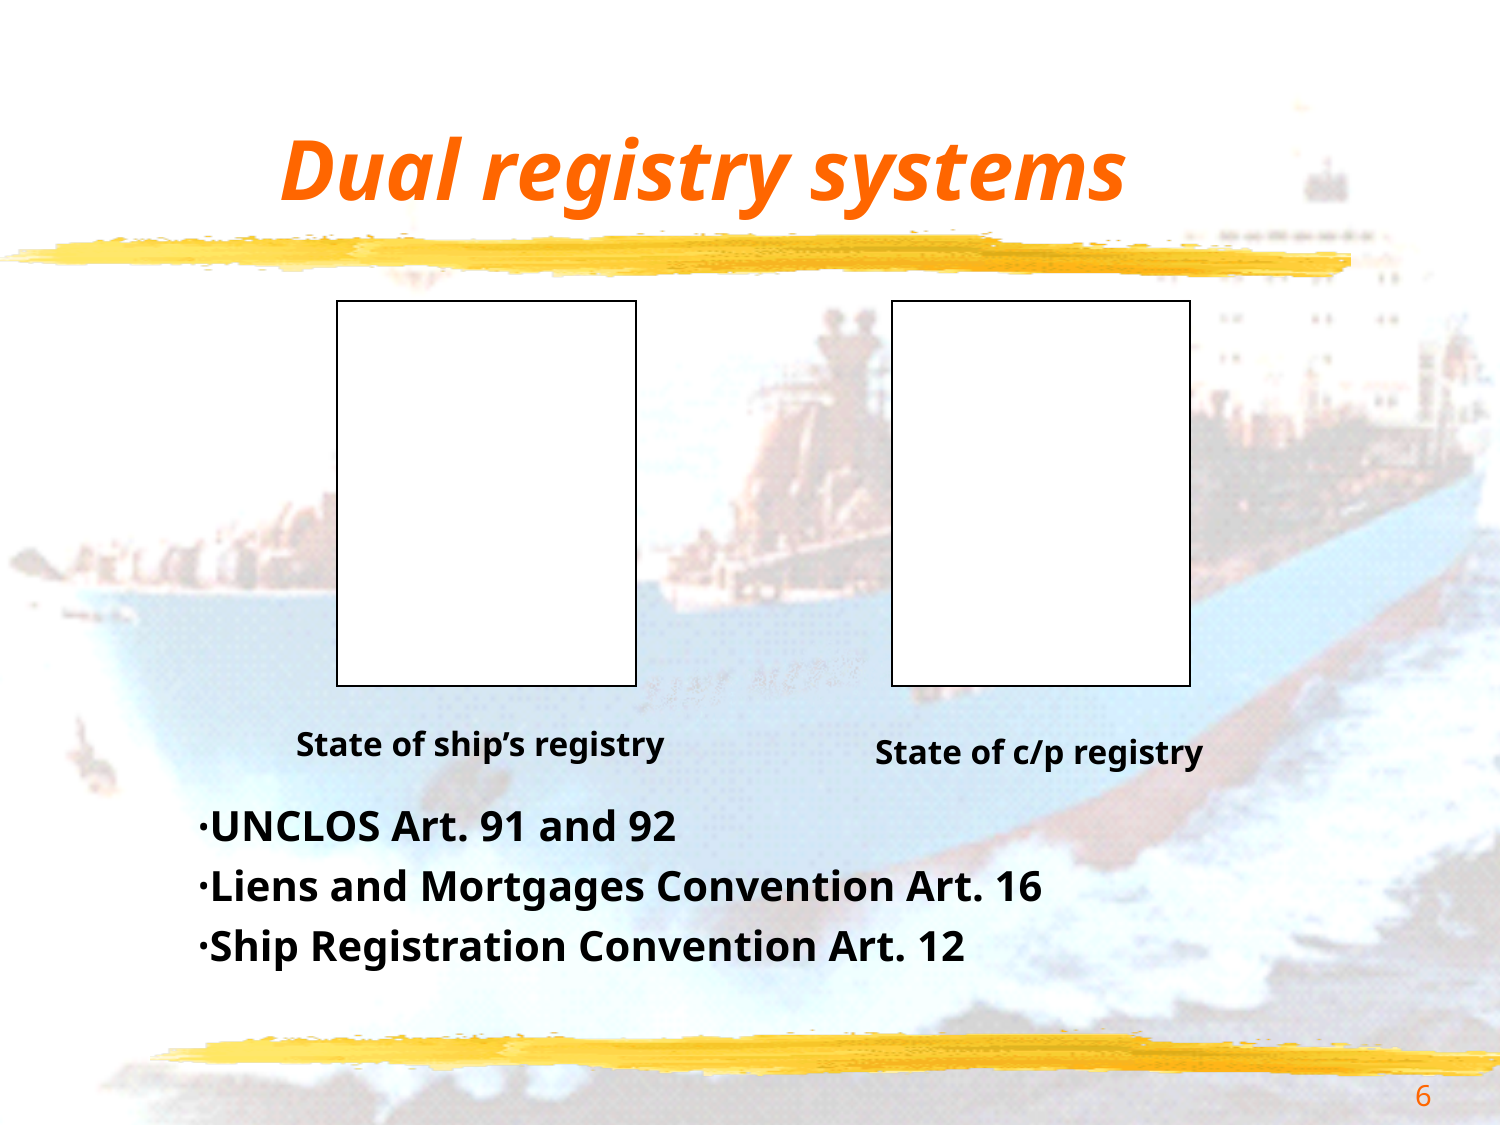

Dual registry systems
#
State of ship’s registry
State of c/p registry
UNCLOS Art. 91 and 92
Liens and Mortgages Convention Art. 16
Ship Registration Convention Art. 12